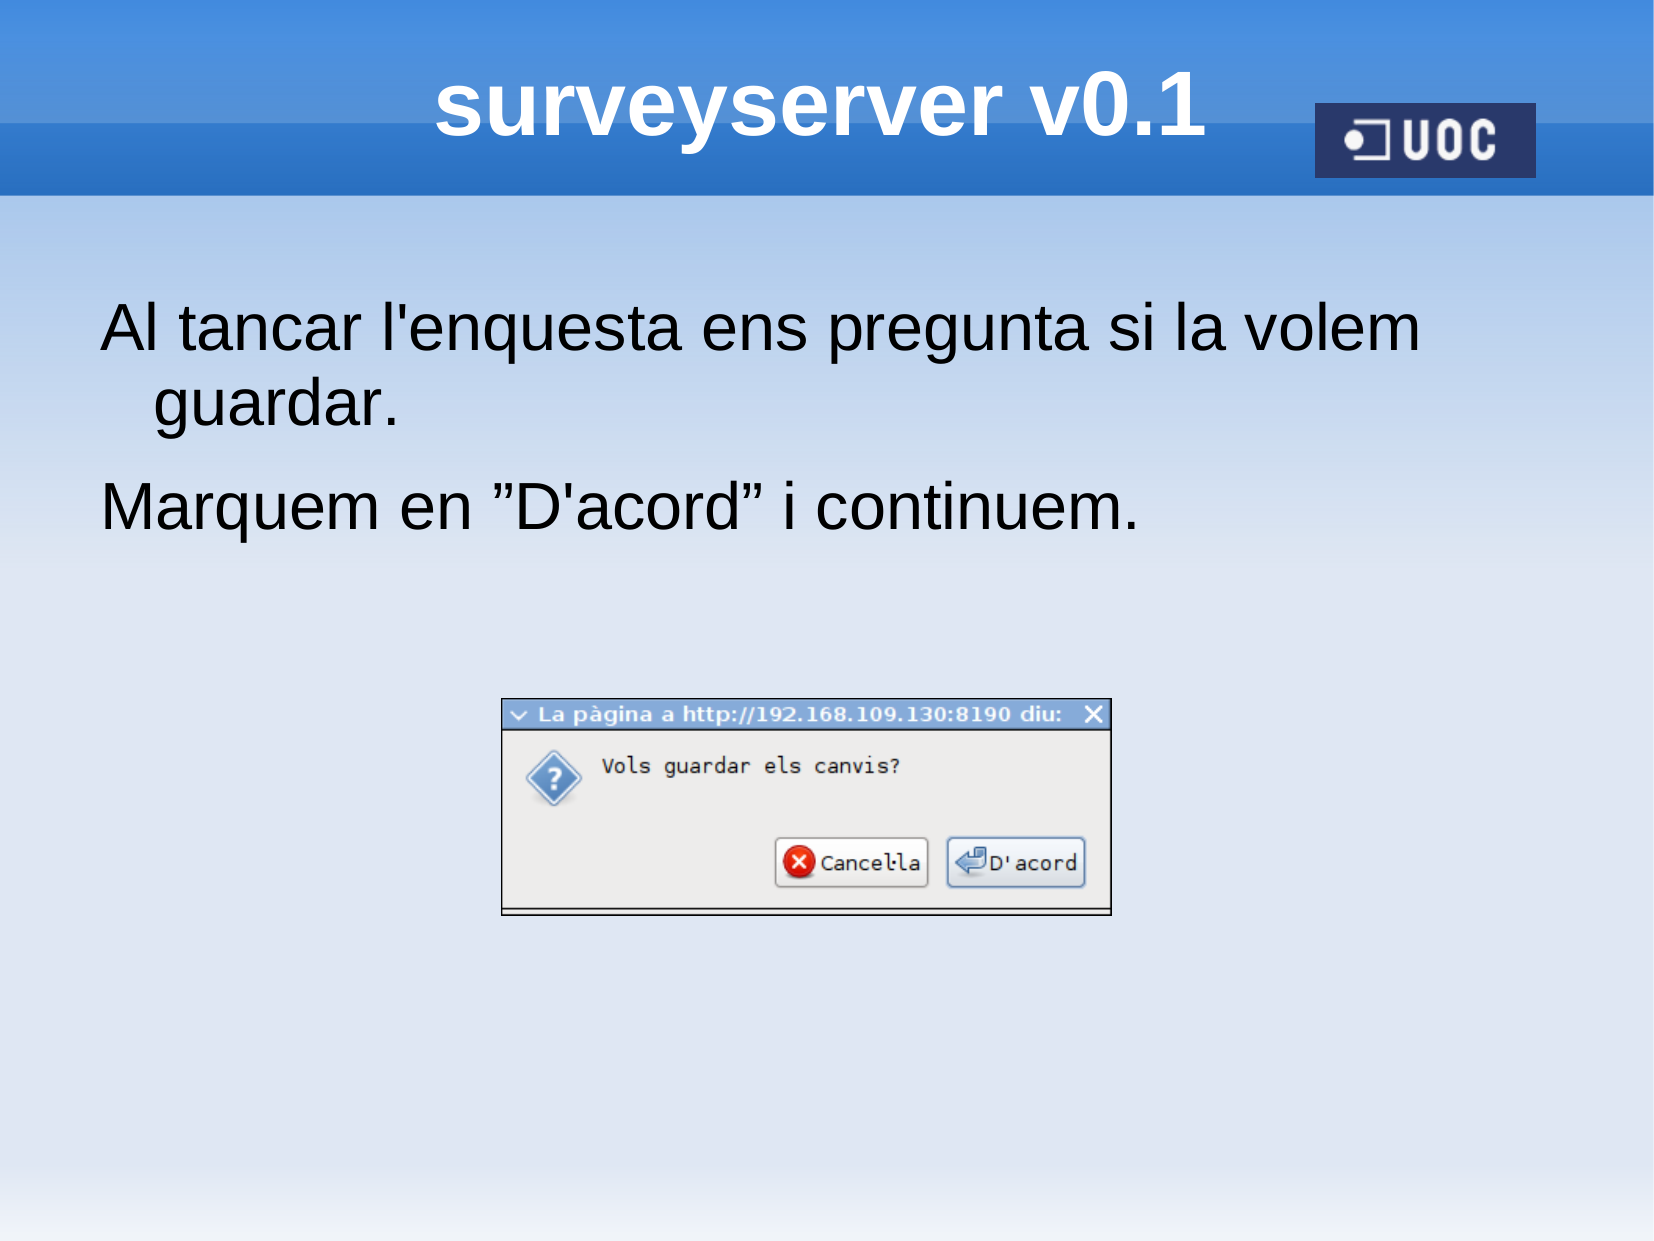

# surveyserver v0.1
Al tancar l'enquesta ens pregunta si la volem guardar.
Marquem en ”D'acord” i continuem.